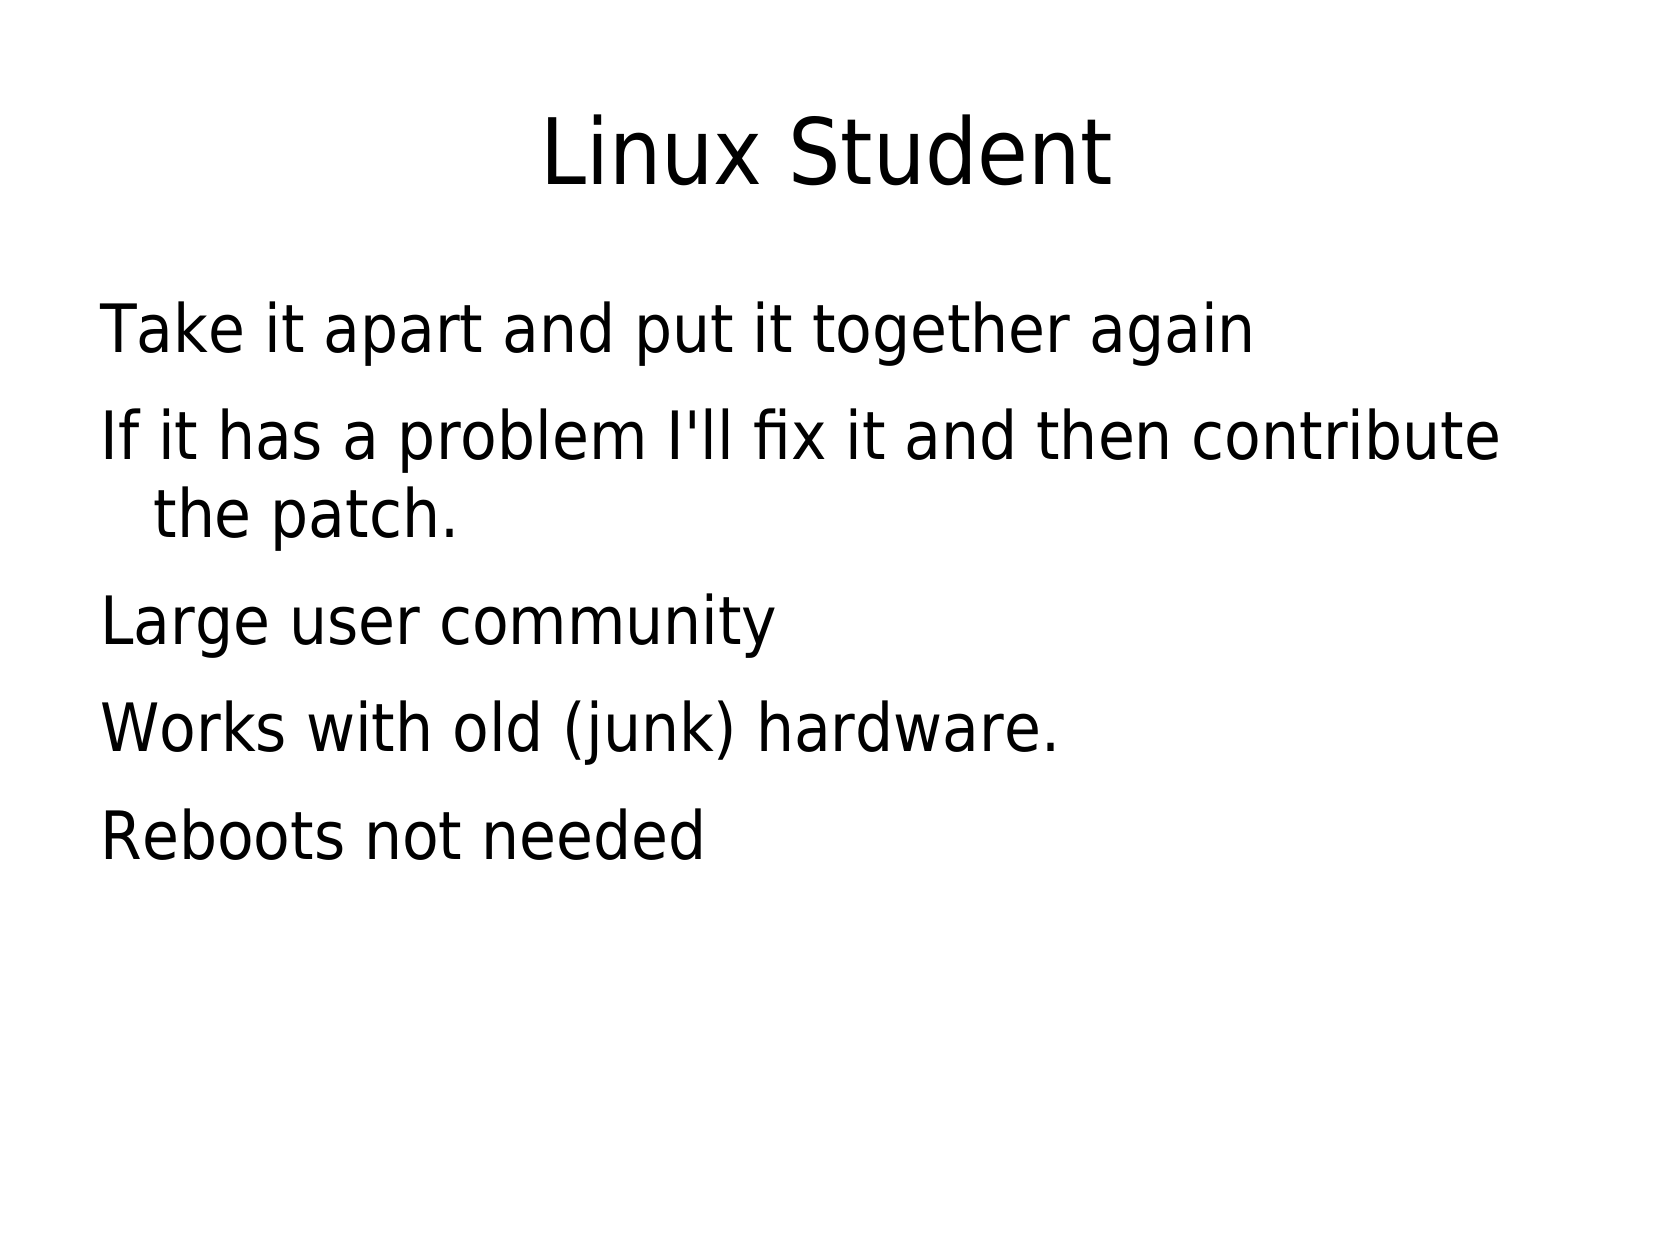

# Linux Student
Take it apart and put it together again
If it has a problem I'll fix it and then contribute the patch.
Large user community
Works with old (junk) hardware.
Reboots not needed